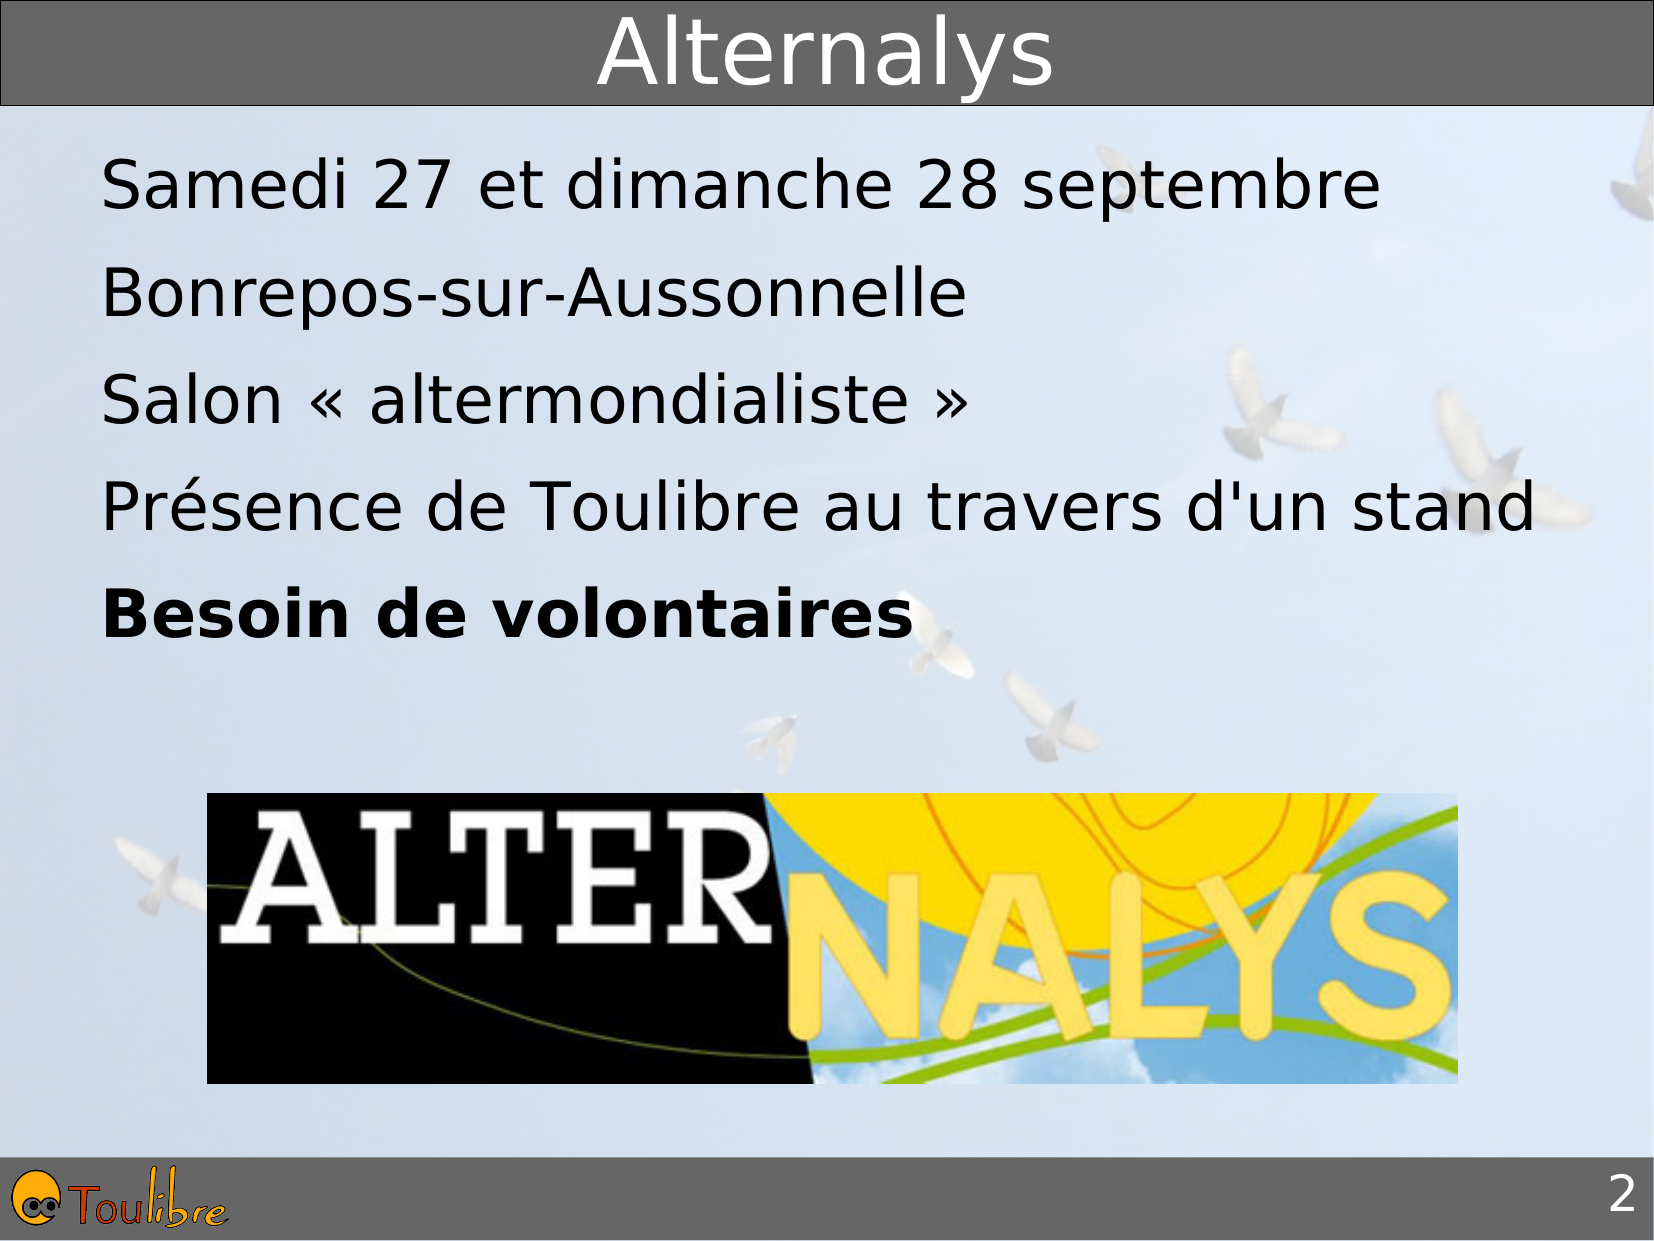

# Alternalys
Samedi 27 et dimanche 28 septembre
Bonrepos-sur-Aussonnelle
Salon « altermondialiste »
Présence de Toulibre au travers d'un stand
Besoin de volontaires